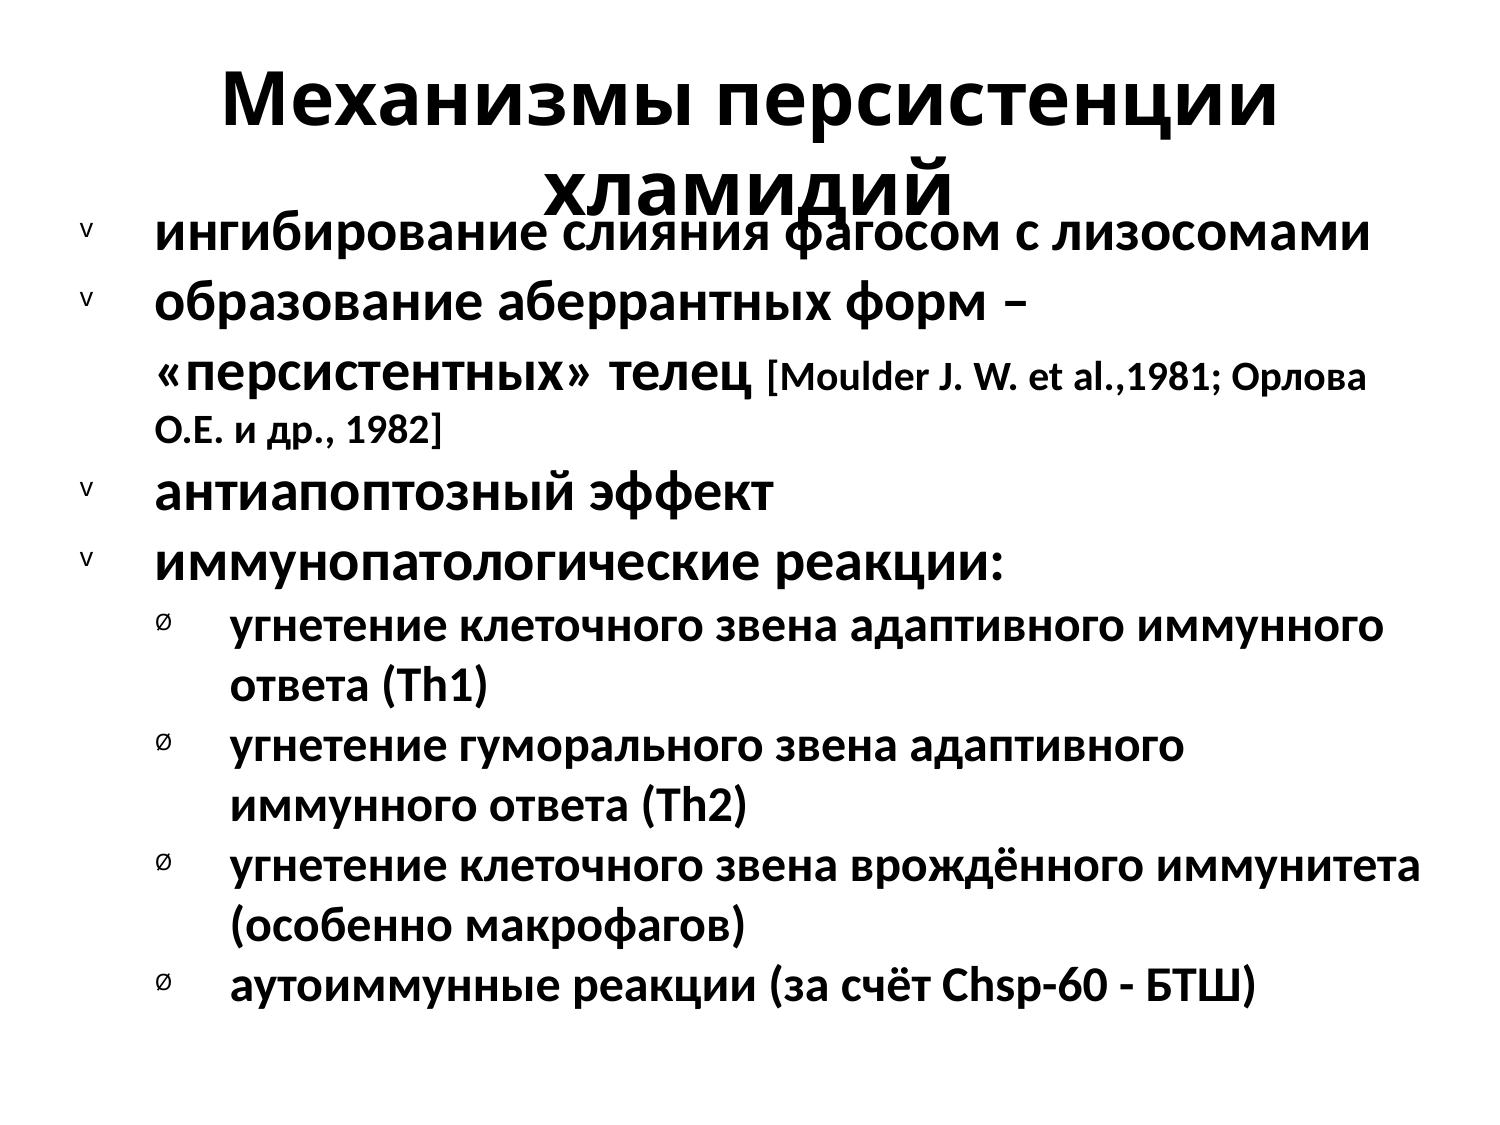

# Механизмы персистенции хламидий
ингибирование слияния фагосом с лизосомами
образование аберрантных форм – «персистентных» телец [Moulder J. W. et al.,1981; Орлова О.Е. и др., 1982]
антиапоптозный эффект
иммунопатологические реакции:
угнетение клеточного звена адаптивного иммунного ответа (Th1)
угнетение гуморального звена адаптивного иммунного ответа (Th2)
угнетение клеточного звена врождённого иммунитета (особенно макрофагов)
аутоиммунные реакции (за счёт Сhsp-60 - БТШ)